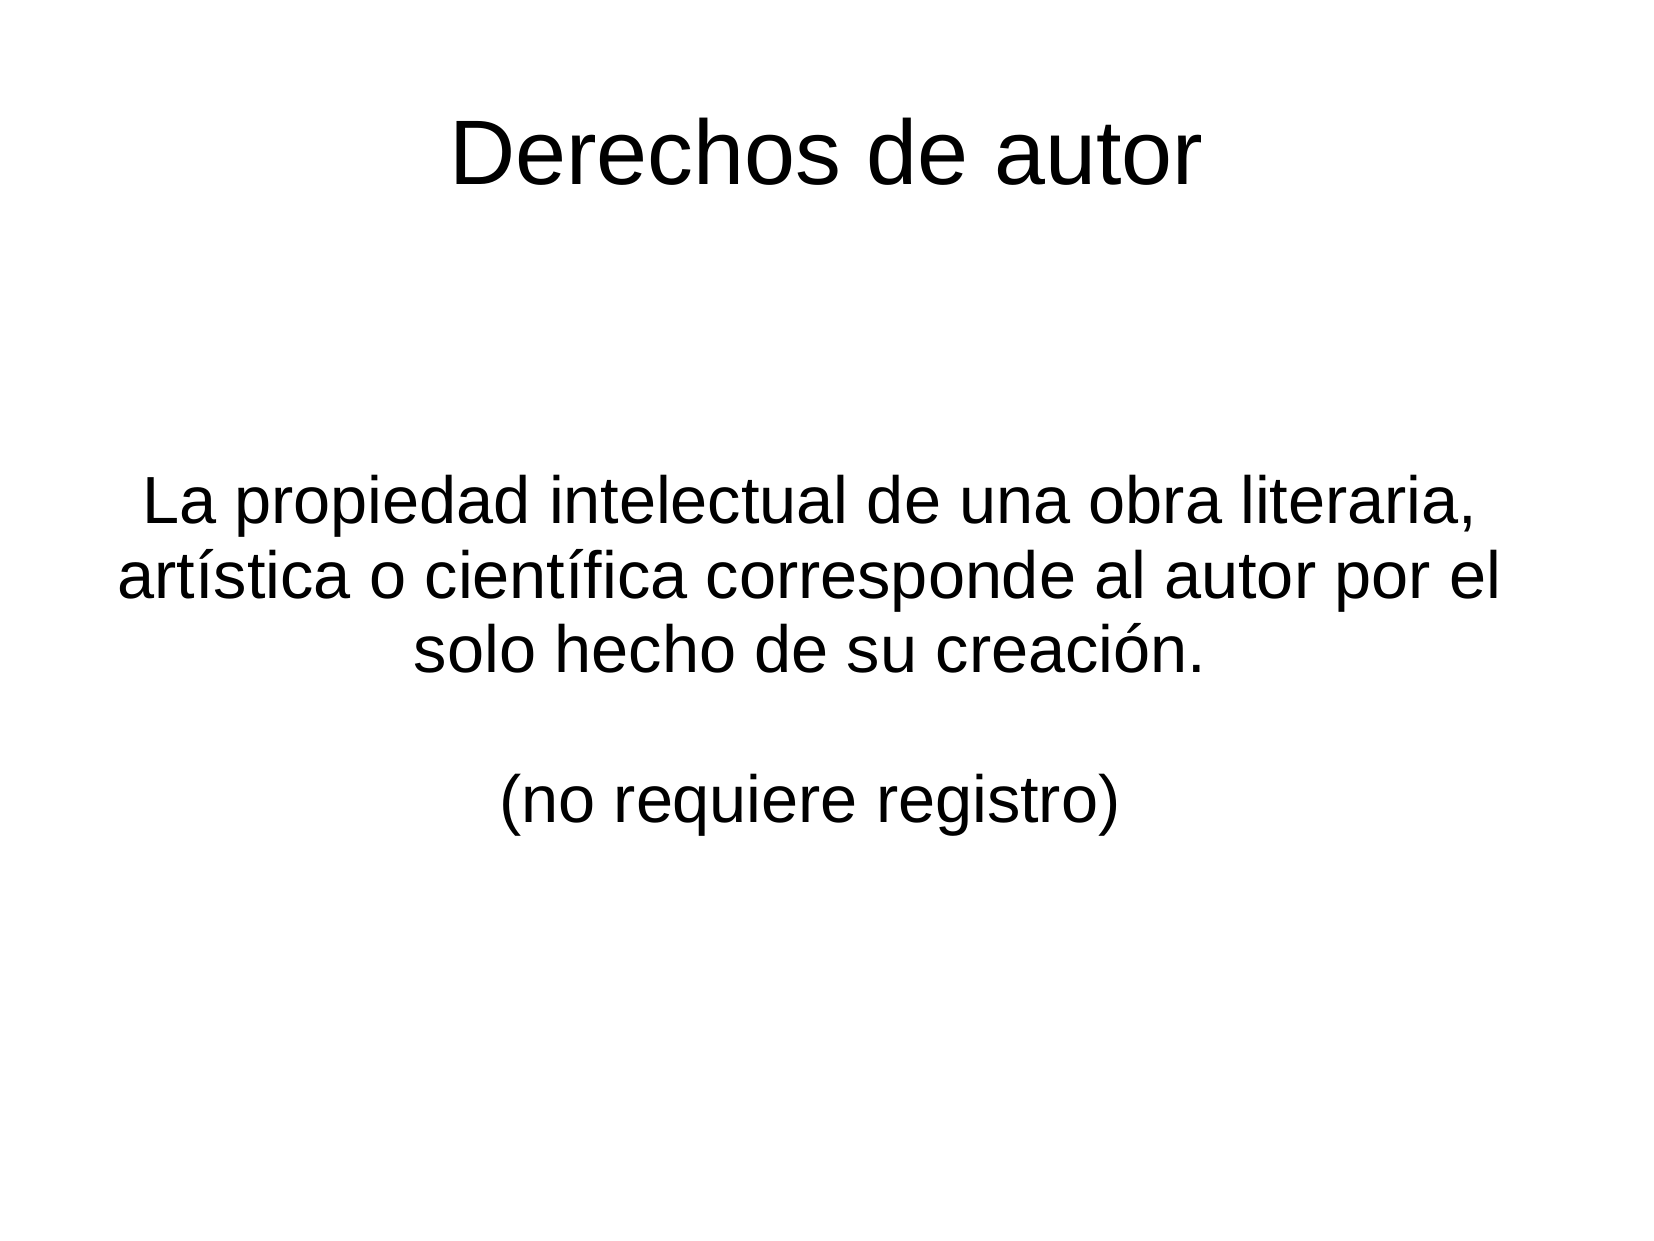

# Derechos de autor
La propiedad intelectual de una obra literaria, artística o científica corresponde al autor por el solo hecho de su creación.
(no requiere registro)